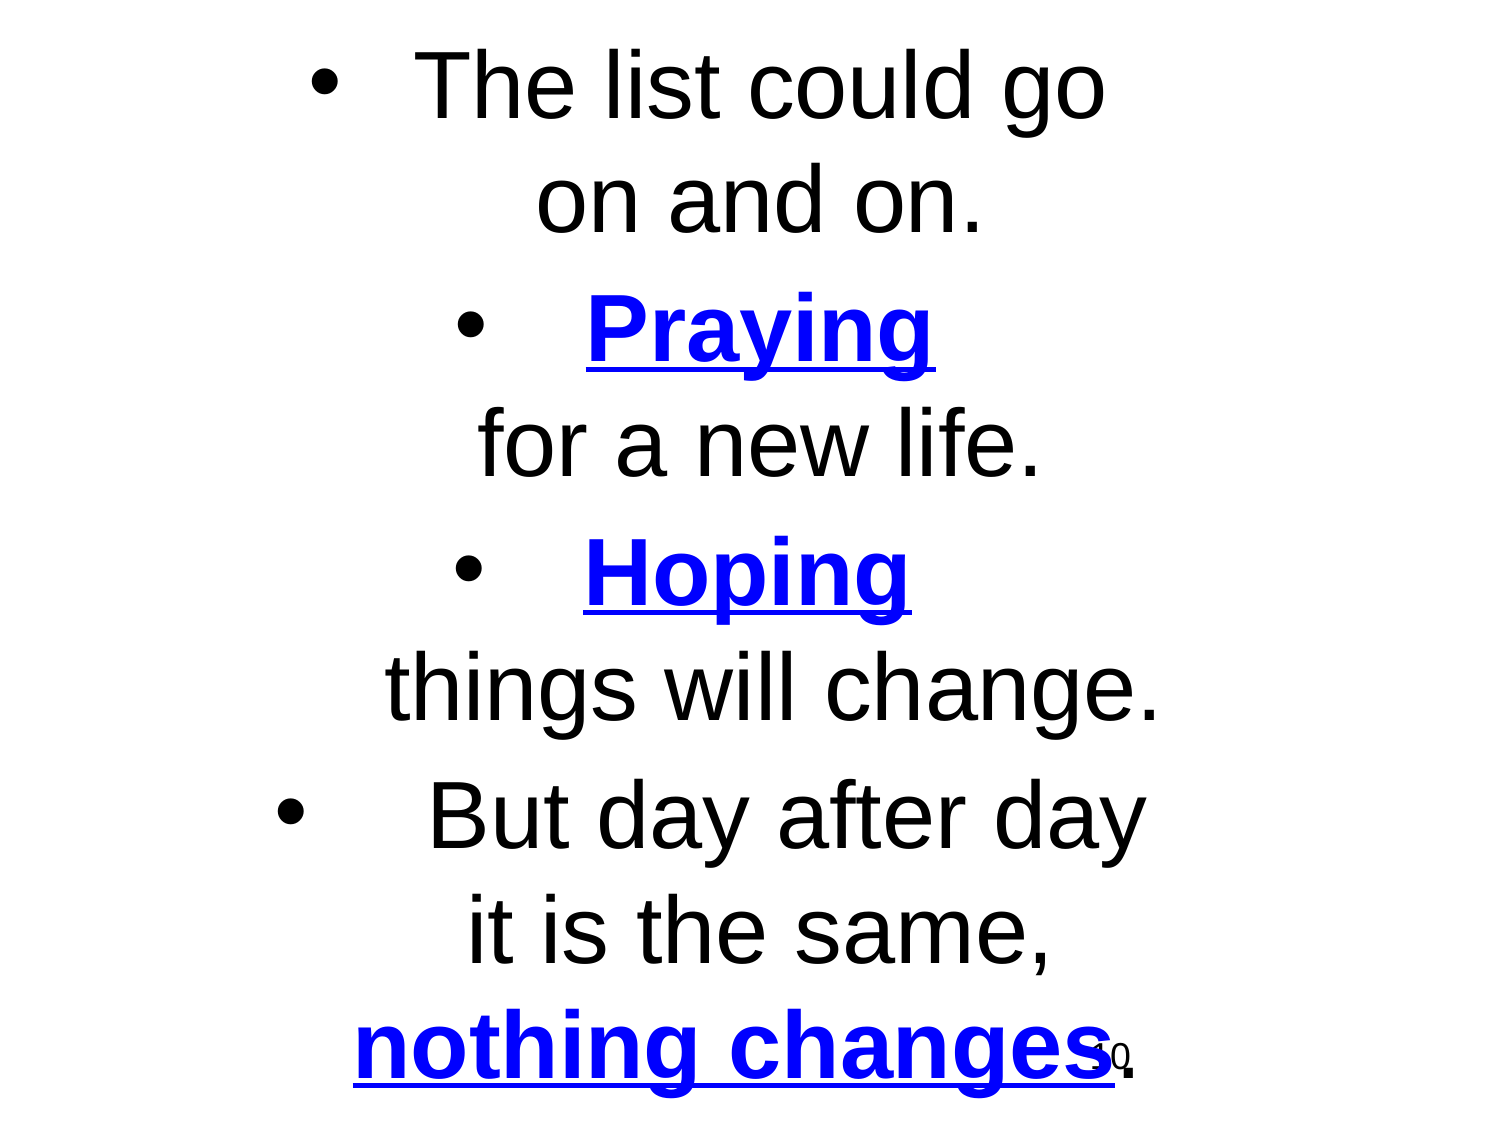

# The list could go on and on.
Praying
for a new life.
Hoping
things will change.
 But day after day
it is the same,
nothing changes.
10